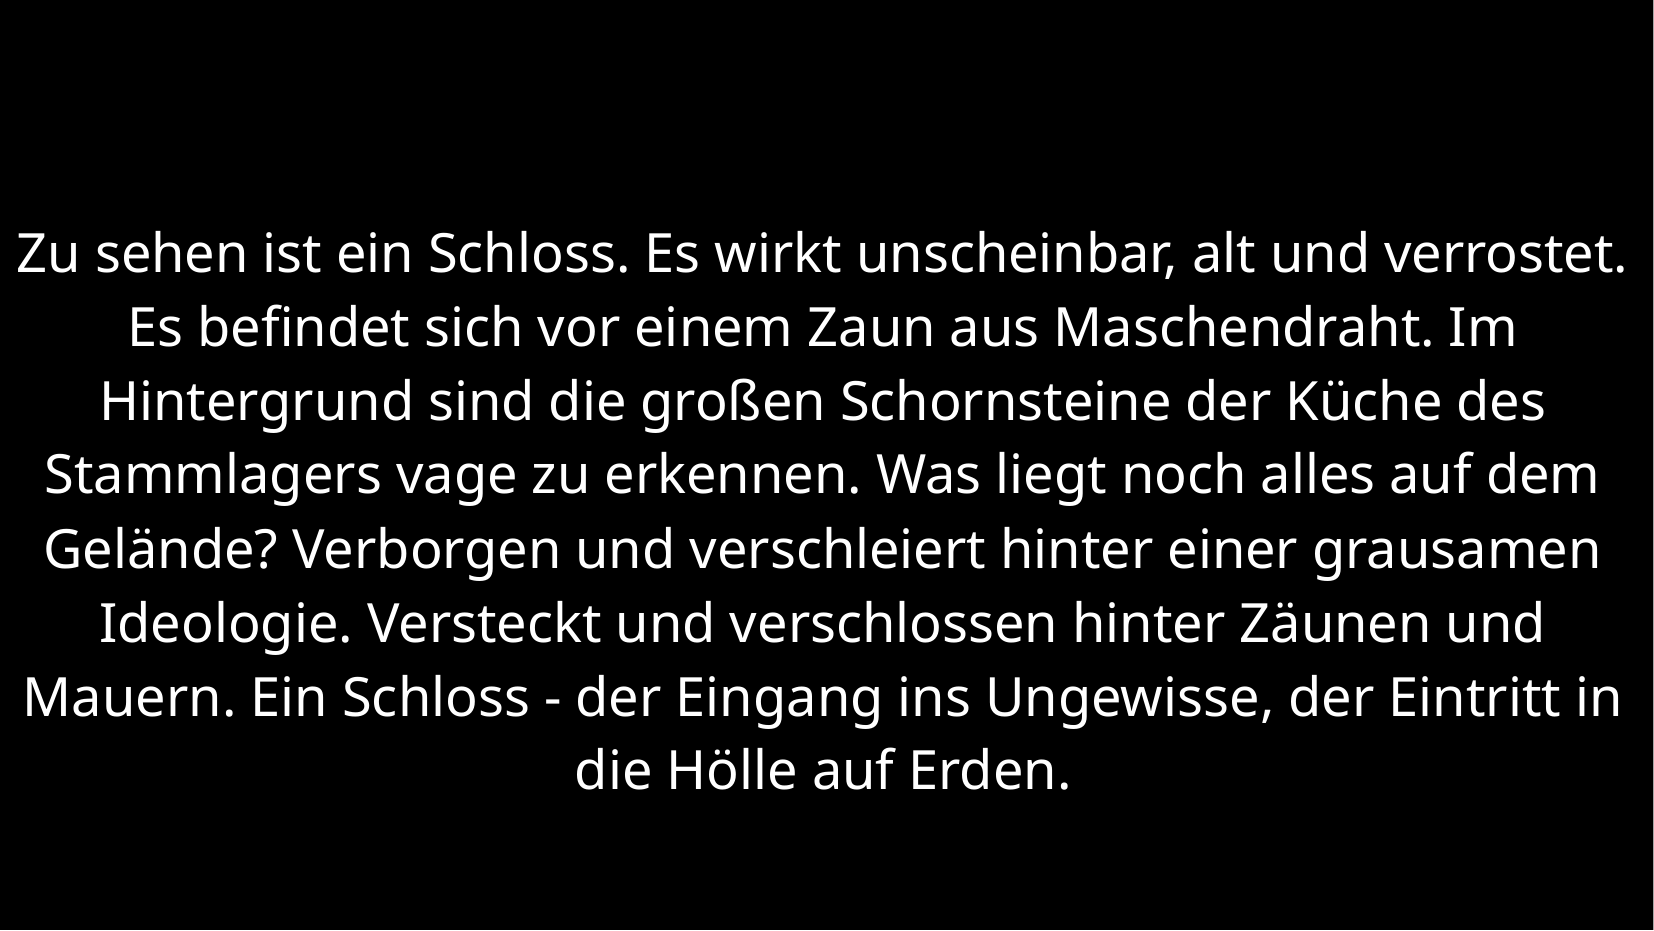

Zu sehen ist ein Schloss. Es wirkt unscheinbar, alt und verrostet. Es befindet sich vor einem Zaun aus Maschendraht. Im Hintergrund sind die großen Schornsteine der Küche des Stammlagers vage zu erkennen. Was liegt noch alles auf dem Gelände? Verborgen und verschleiert hinter einer grausamen Ideologie. Versteckt und verschlossen hinter Zäunen und Mauern. Ein Schloss - der Eingang ins Ungewisse, der Eintritt in die Hölle auf Erden.